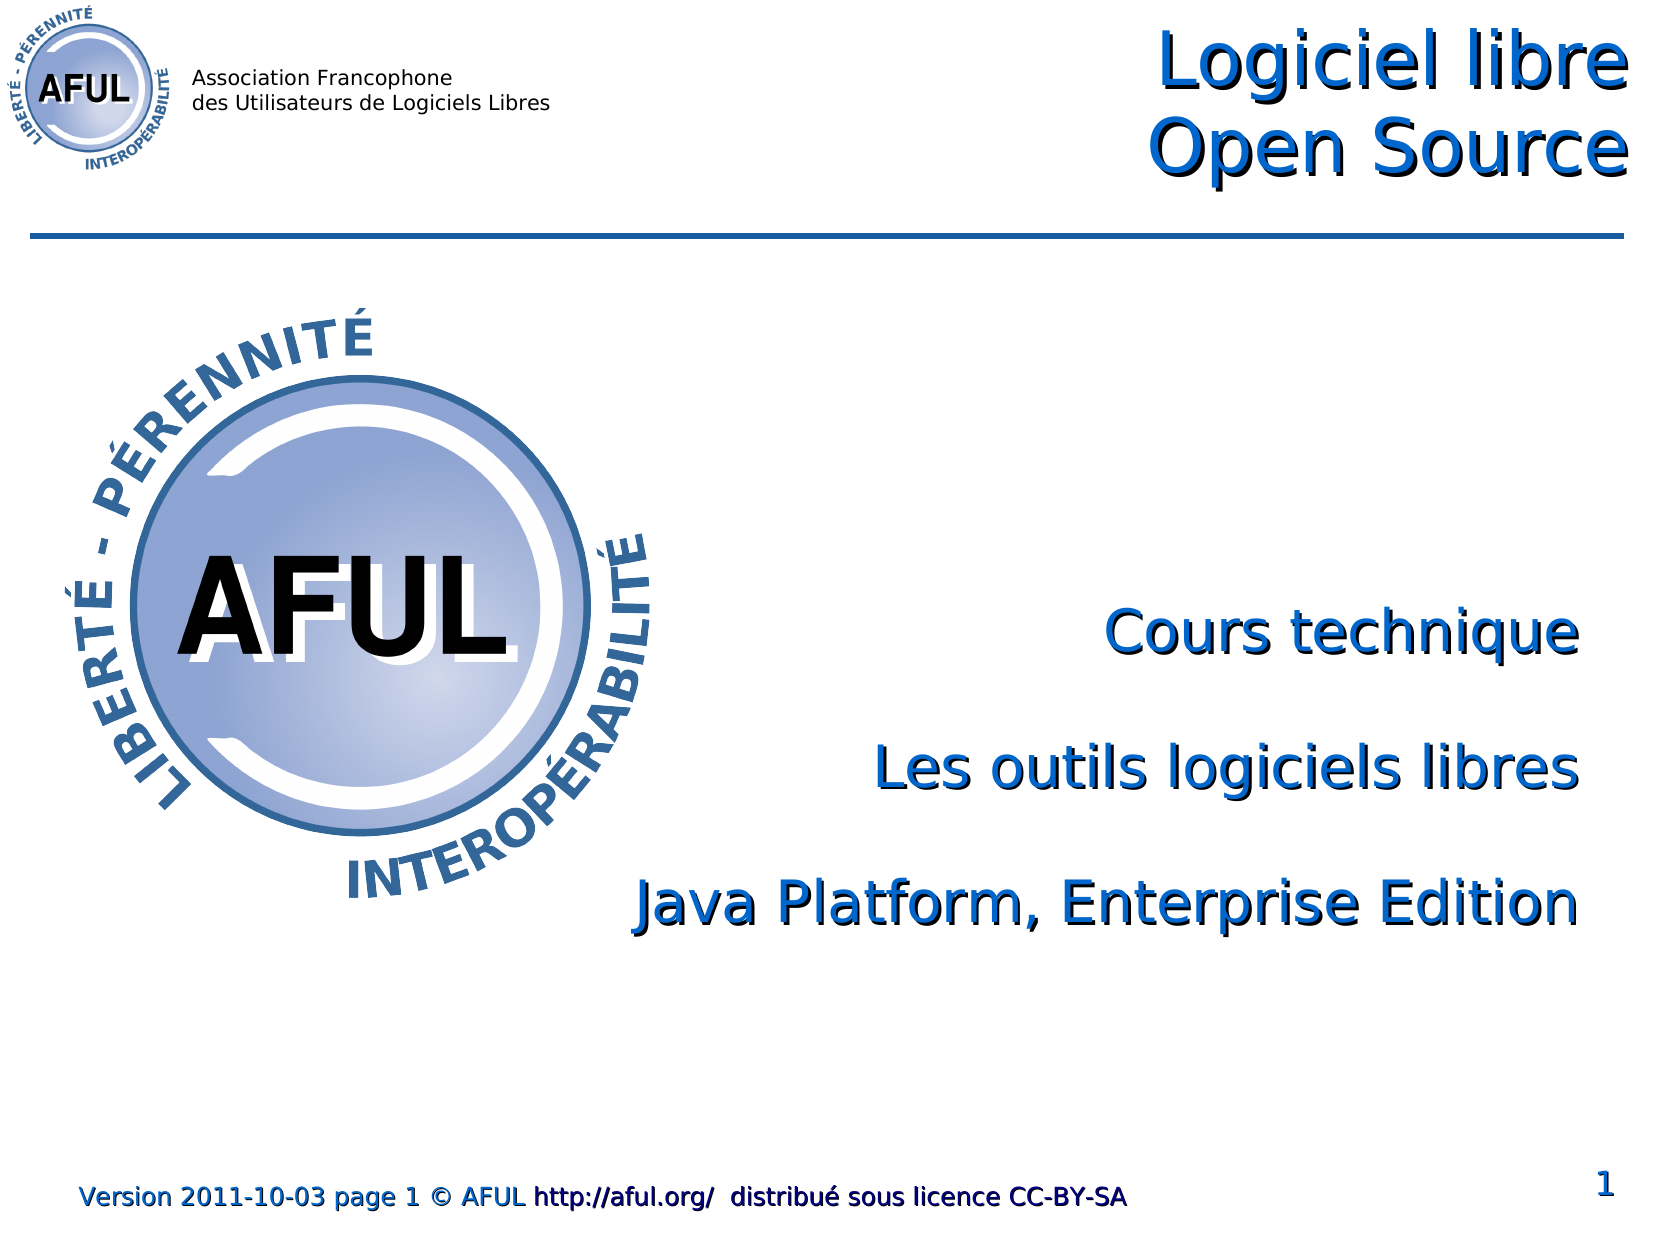

# Logiciel libre Open Source
Cours technique
Les outils logiciels libres
Java Platform, Enterprise Edition